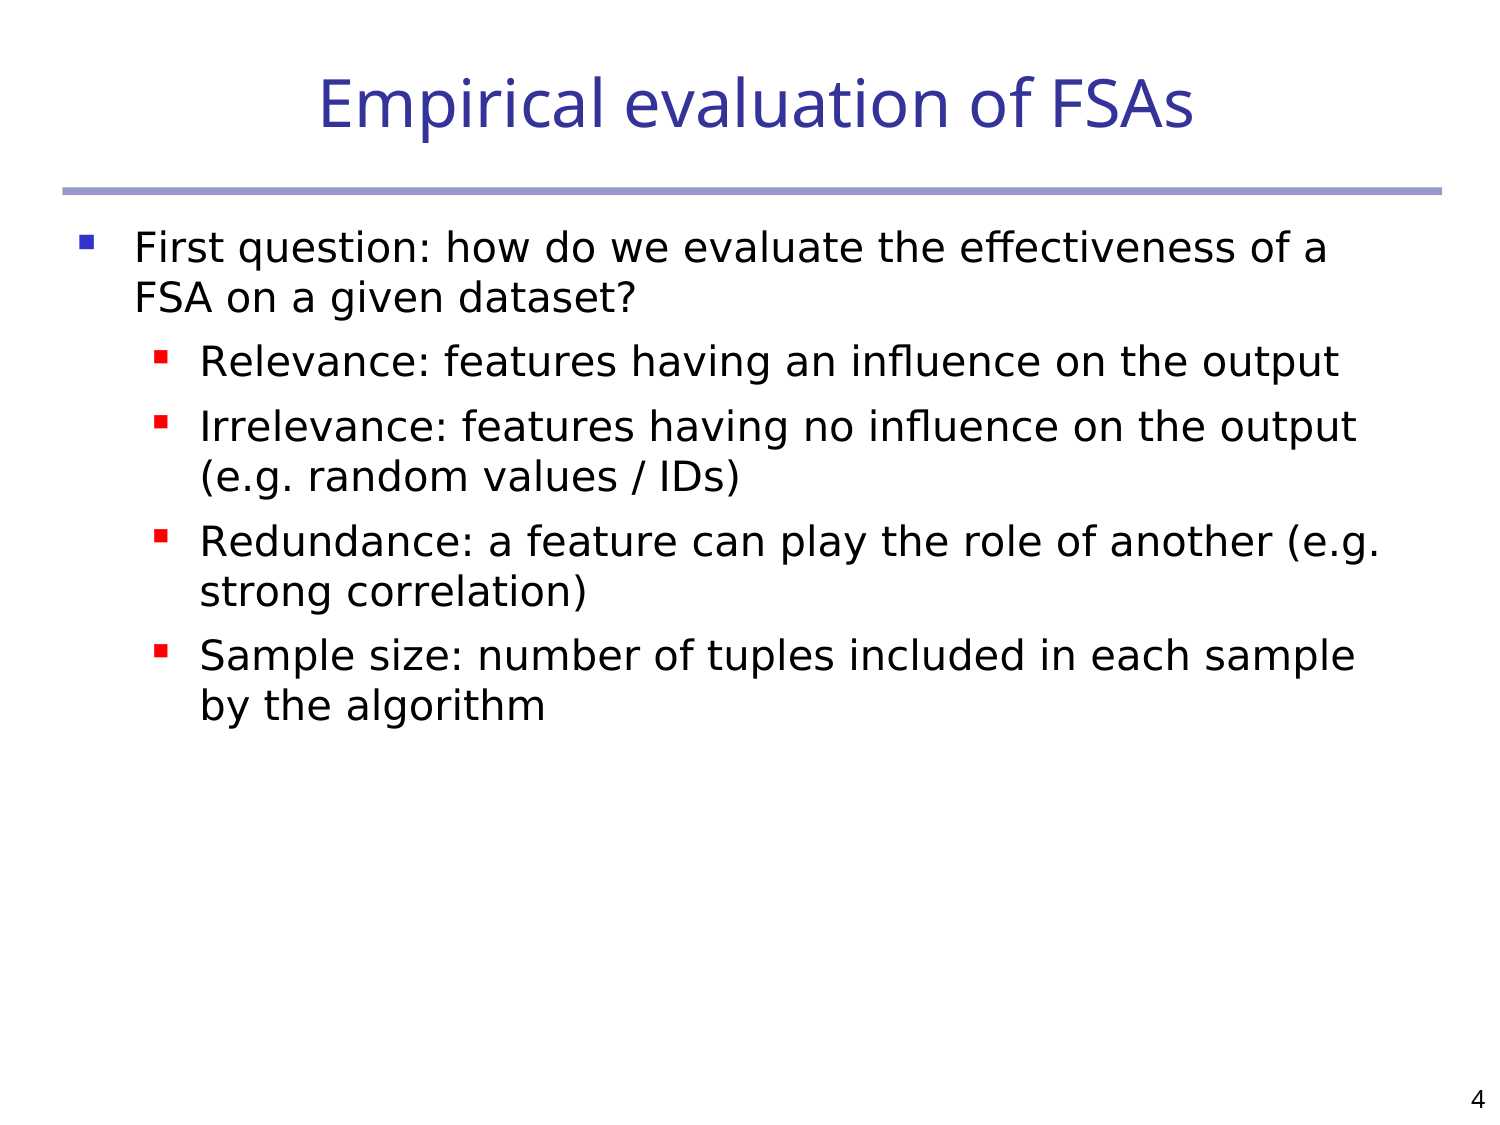

# Empirical evaluation of FSAs
First question: how do we evaluate the effectiveness of a FSA on a given dataset?
Relevance: features having an influence on the output
Irrelevance: features having no influence on the output (e.g. random values / IDs)
Redundance: a feature can play the role of another (e.g. strong correlation)
Sample size: number of tuples included in each sample by the algorithm